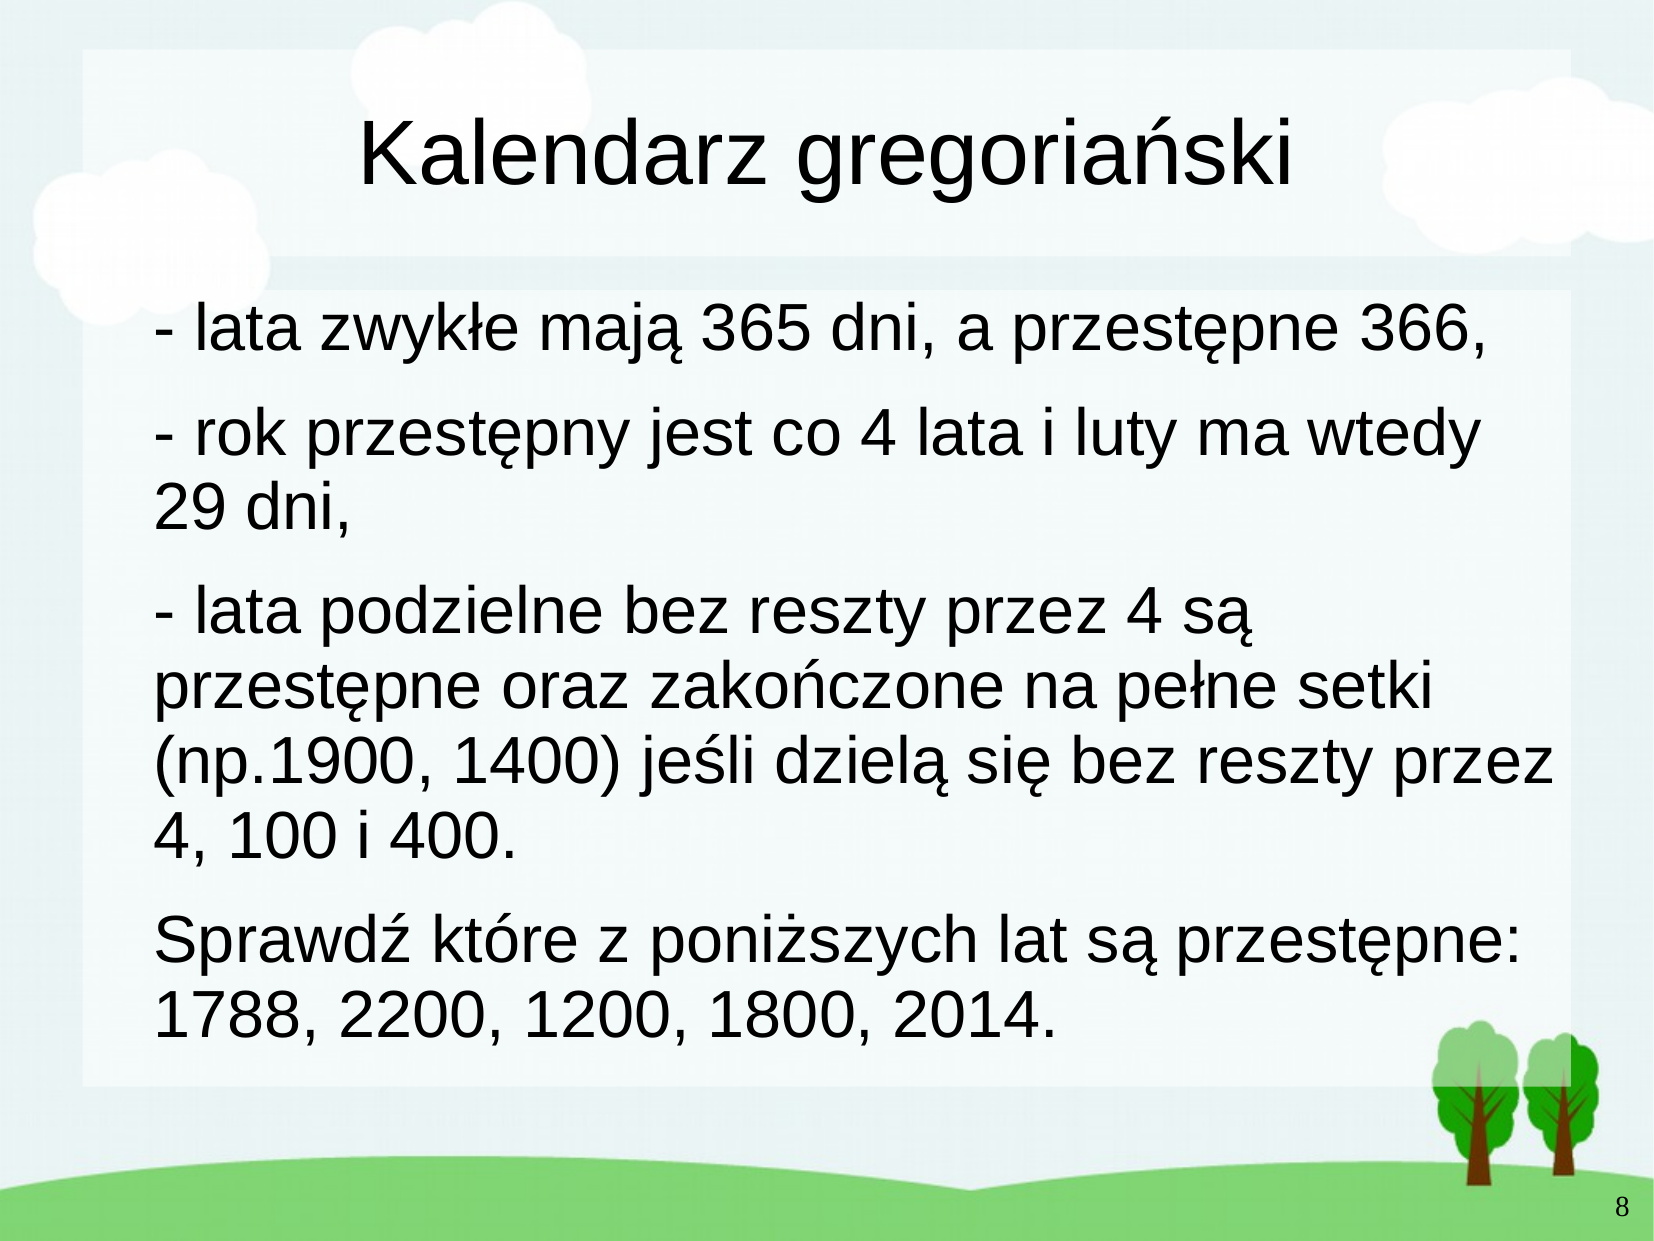

# Kalendarz gregoriański
- lata zwykłe mają 365 dni, a przestępne 366,
- rok przestępny jest co 4 lata i luty ma wtedy 29 dni,
- lata podzielne bez reszty przez 4 są przestępne oraz zakończone na pełne setki (np.1900, 1400) jeśli dzielą się bez reszty przez 4, 100 i 400.
Sprawdź które z poniższych lat są przestępne: 1788, 2200, 1200, 1800, 2014.
8